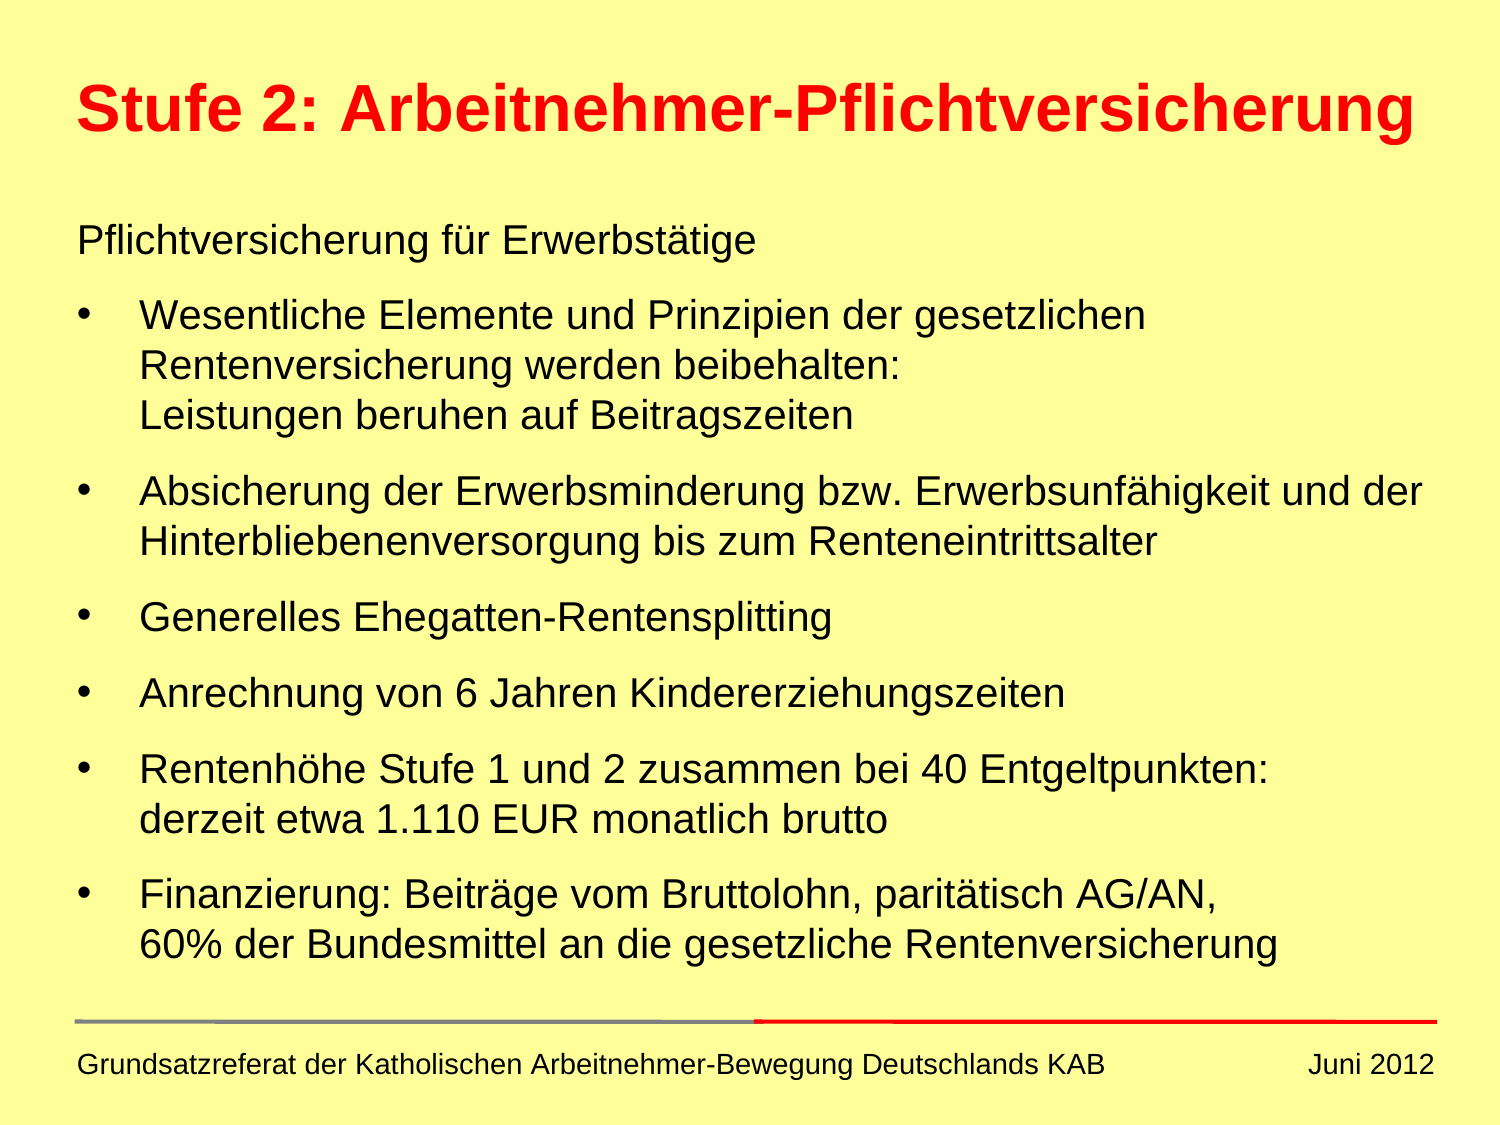

# Stufe 2: Arbeitnehmer-Pflichtversicherung
Pflichtversicherung für Erwerbstätige
Wesentliche Elemente und Prinzipien der gesetzlichen Rentenversicherung werden beibehalten:
	Leistungen beruhen auf Beitragszeiten
Absicherung der Erwerbsminderung bzw. Erwerbsunfähigkeit und der Hinterbliebenenversorgung bis zum Renteneintrittsalter
Generelles Ehegatten-Rentensplitting
Anrechnung von 6 Jahren Kindererziehungszeiten
Rentenhöhe Stufe 1 und 2 zusammen bei 40 Entgeltpunkten:
	derzeit etwa 1.110 EUR monatlich brutto
Finanzierung: Beiträge vom Bruttolohn, paritätisch AG/AN, 60% der Bundesmittel an die gesetzliche Rentenversicherung